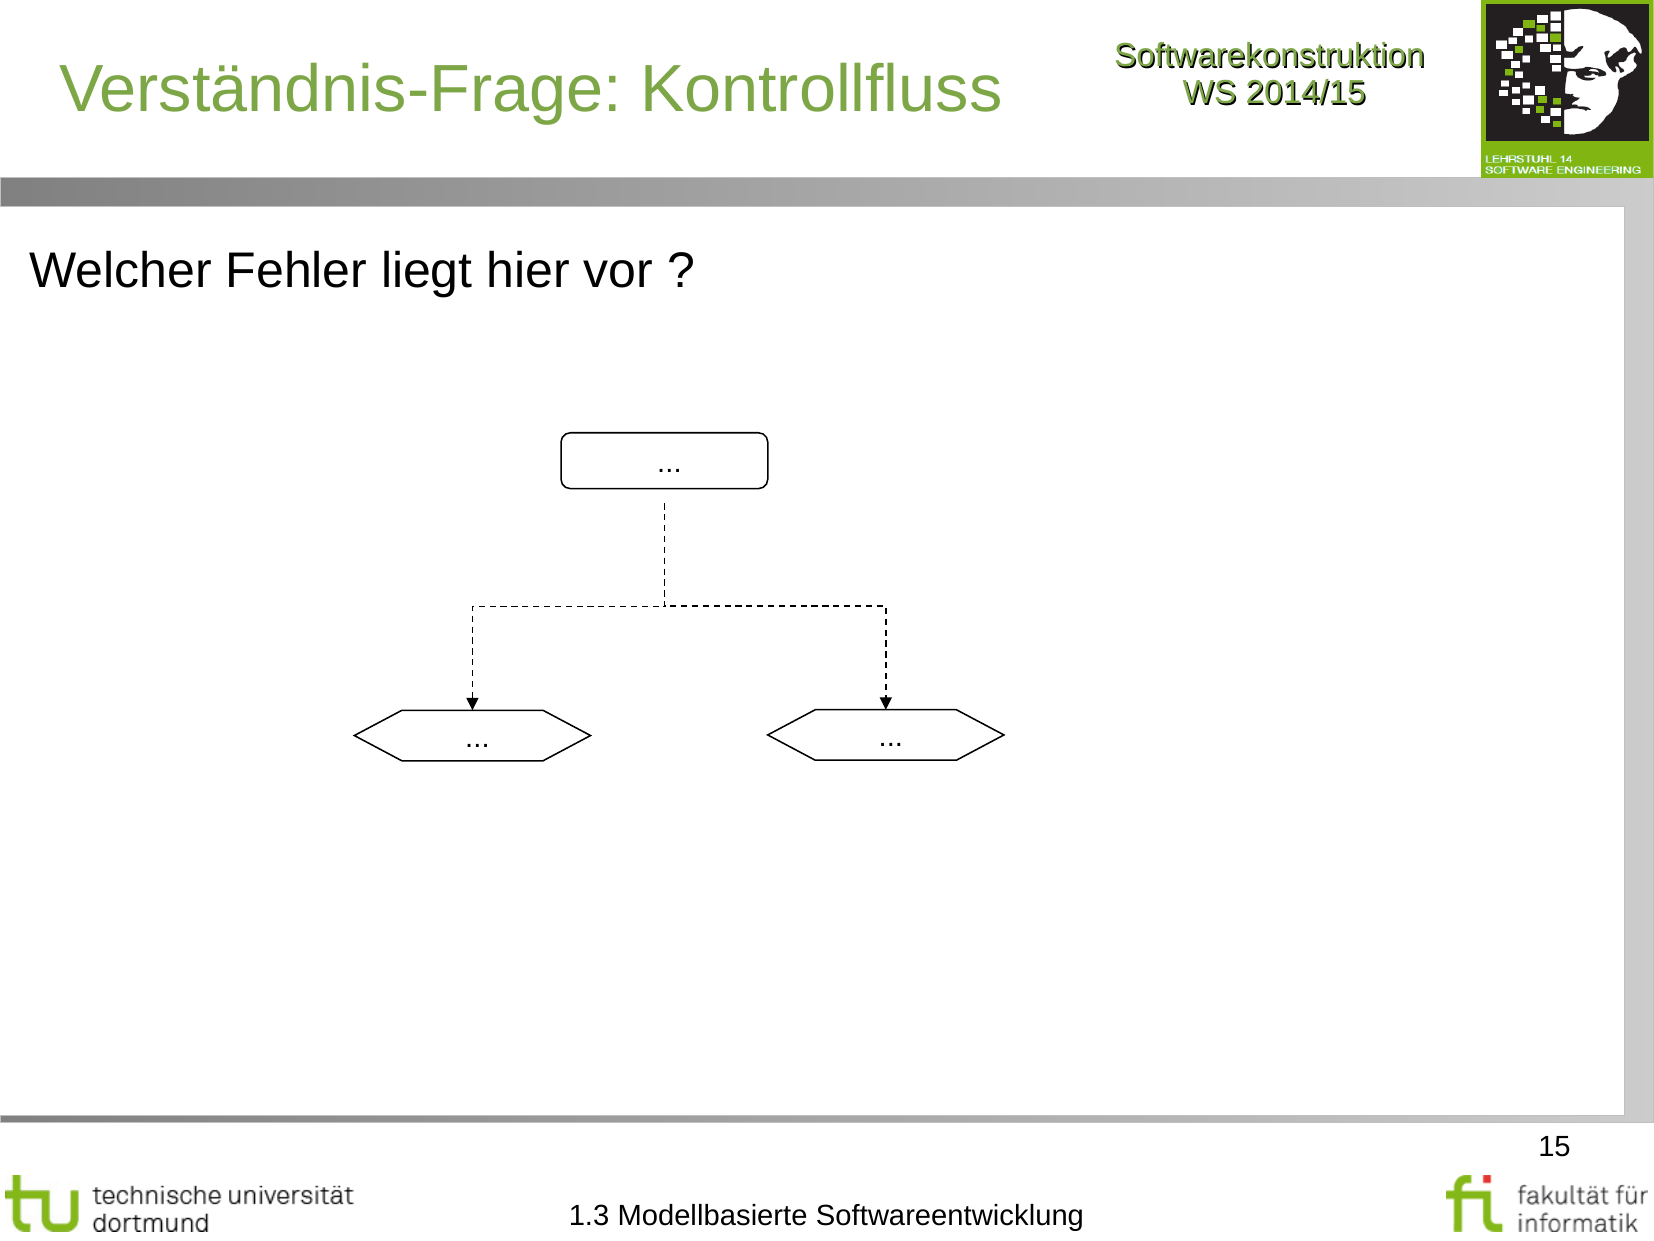

# Verständnis-Frage: Kontrollfluss
Welcher Fehler liegt hier vor ?
...
...
...
15
1.3 Modellbasierte Softwareentwicklung